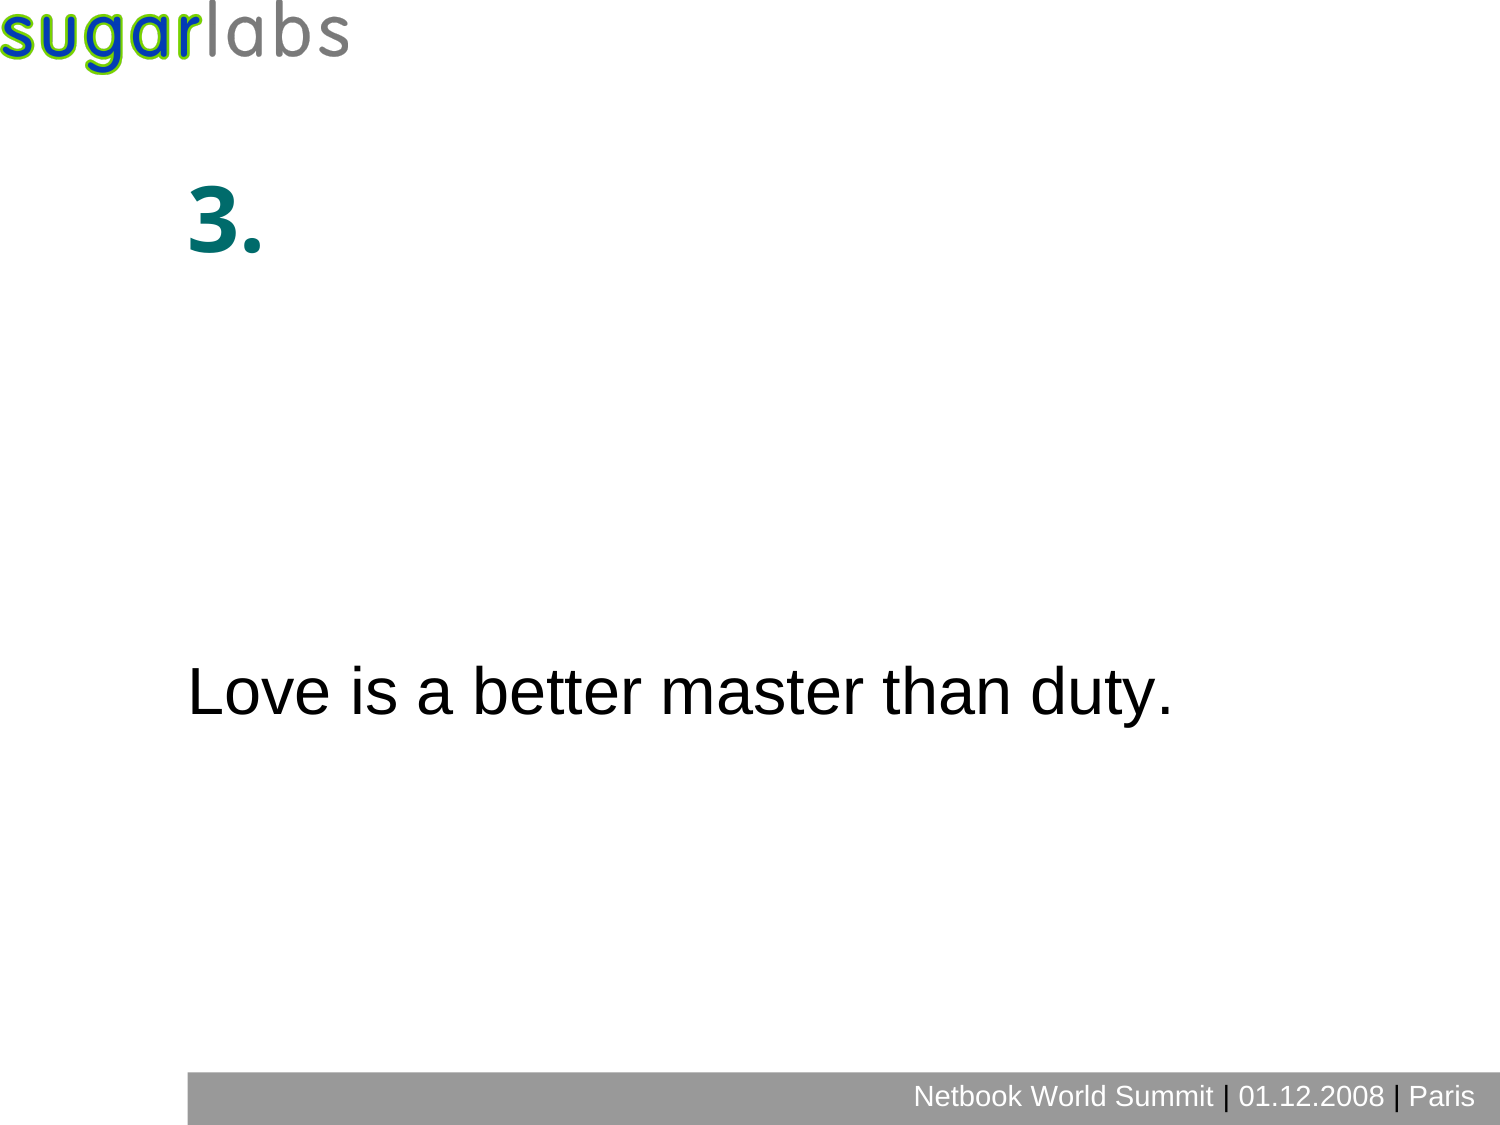

# 3.
Love is a better master than duty.